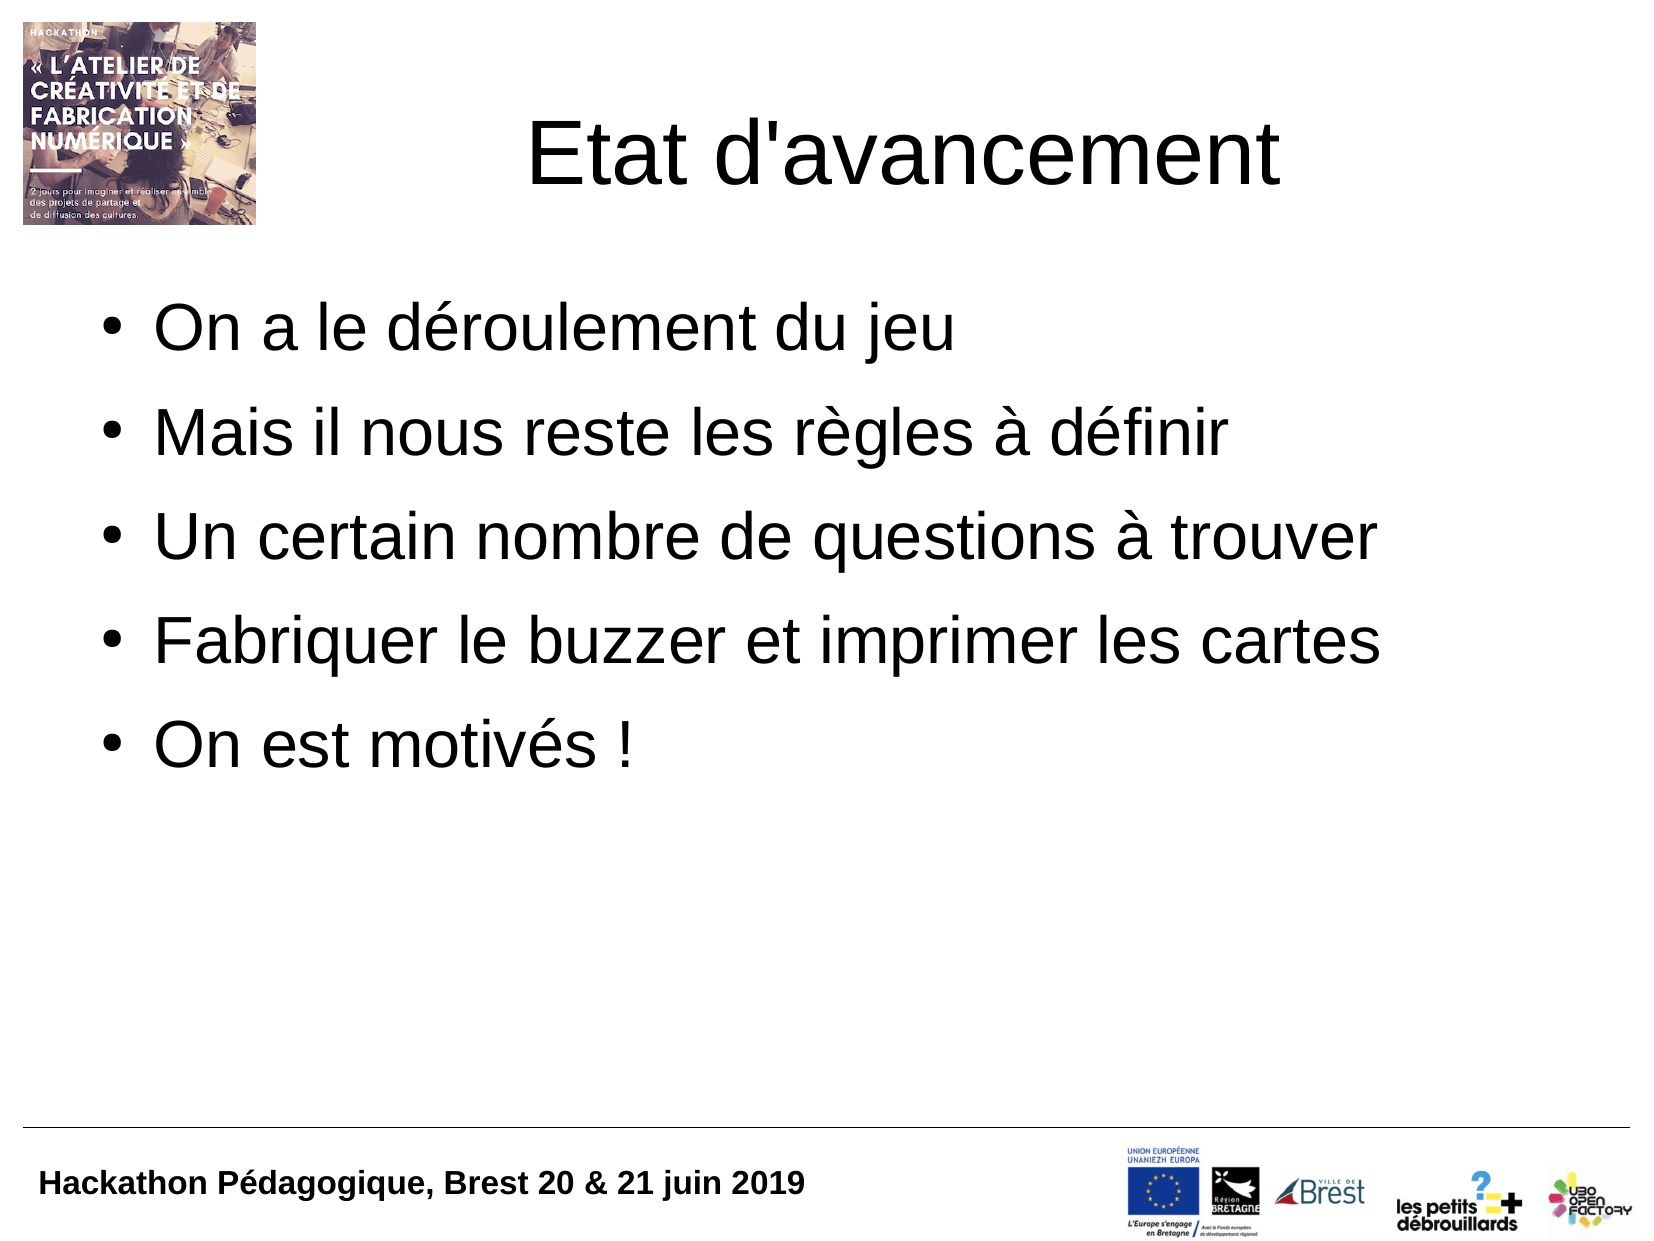

# Etat d'avancement
On a le déroulement du jeu
Mais il nous reste les règles à définir
Un certain nombre de questions à trouver
Fabriquer le buzzer et imprimer les cartes
On est motivés !
Hackathon Pédagogique, Brest 20 & 21 juin 2019